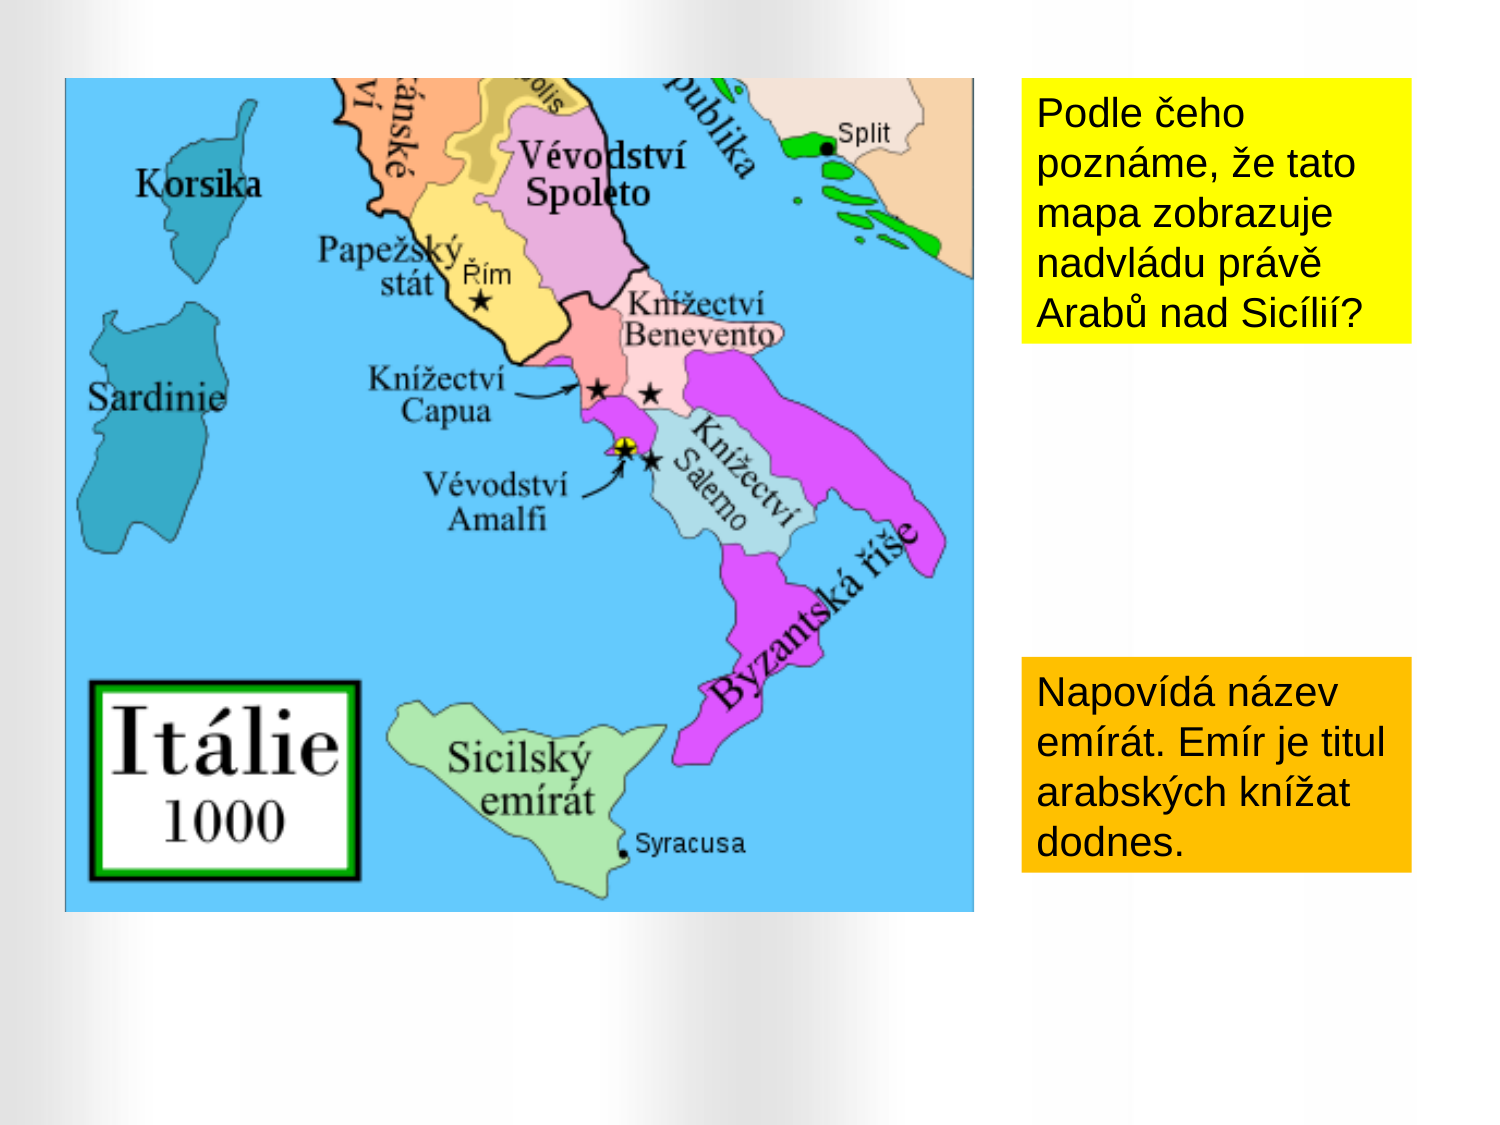

Podle čeho poznáme, že tato mapa zobrazuje nadvládu právě Arabů nad Sicílií?
Napovídá název emírát. Emír je titul arabských knížat dodnes.